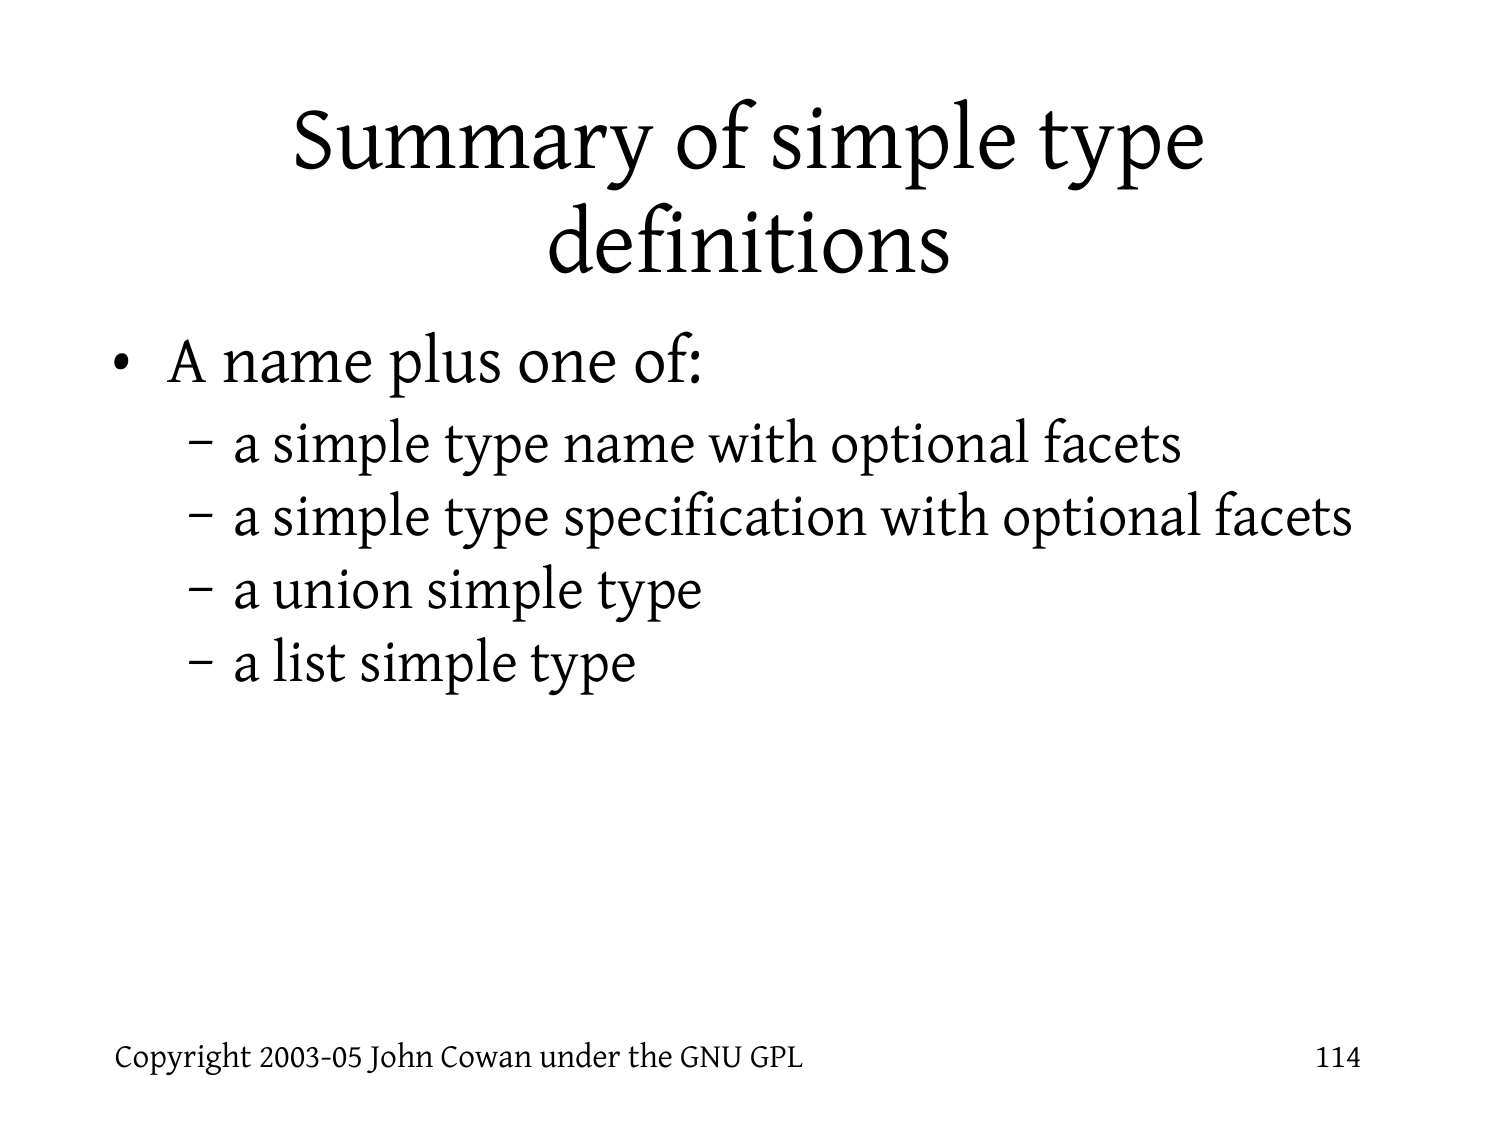

# Summary of simple type definitions
A name plus one of:
a simple type name with optional facets
a simple type specification with optional facets
a union simple type
a list simple type